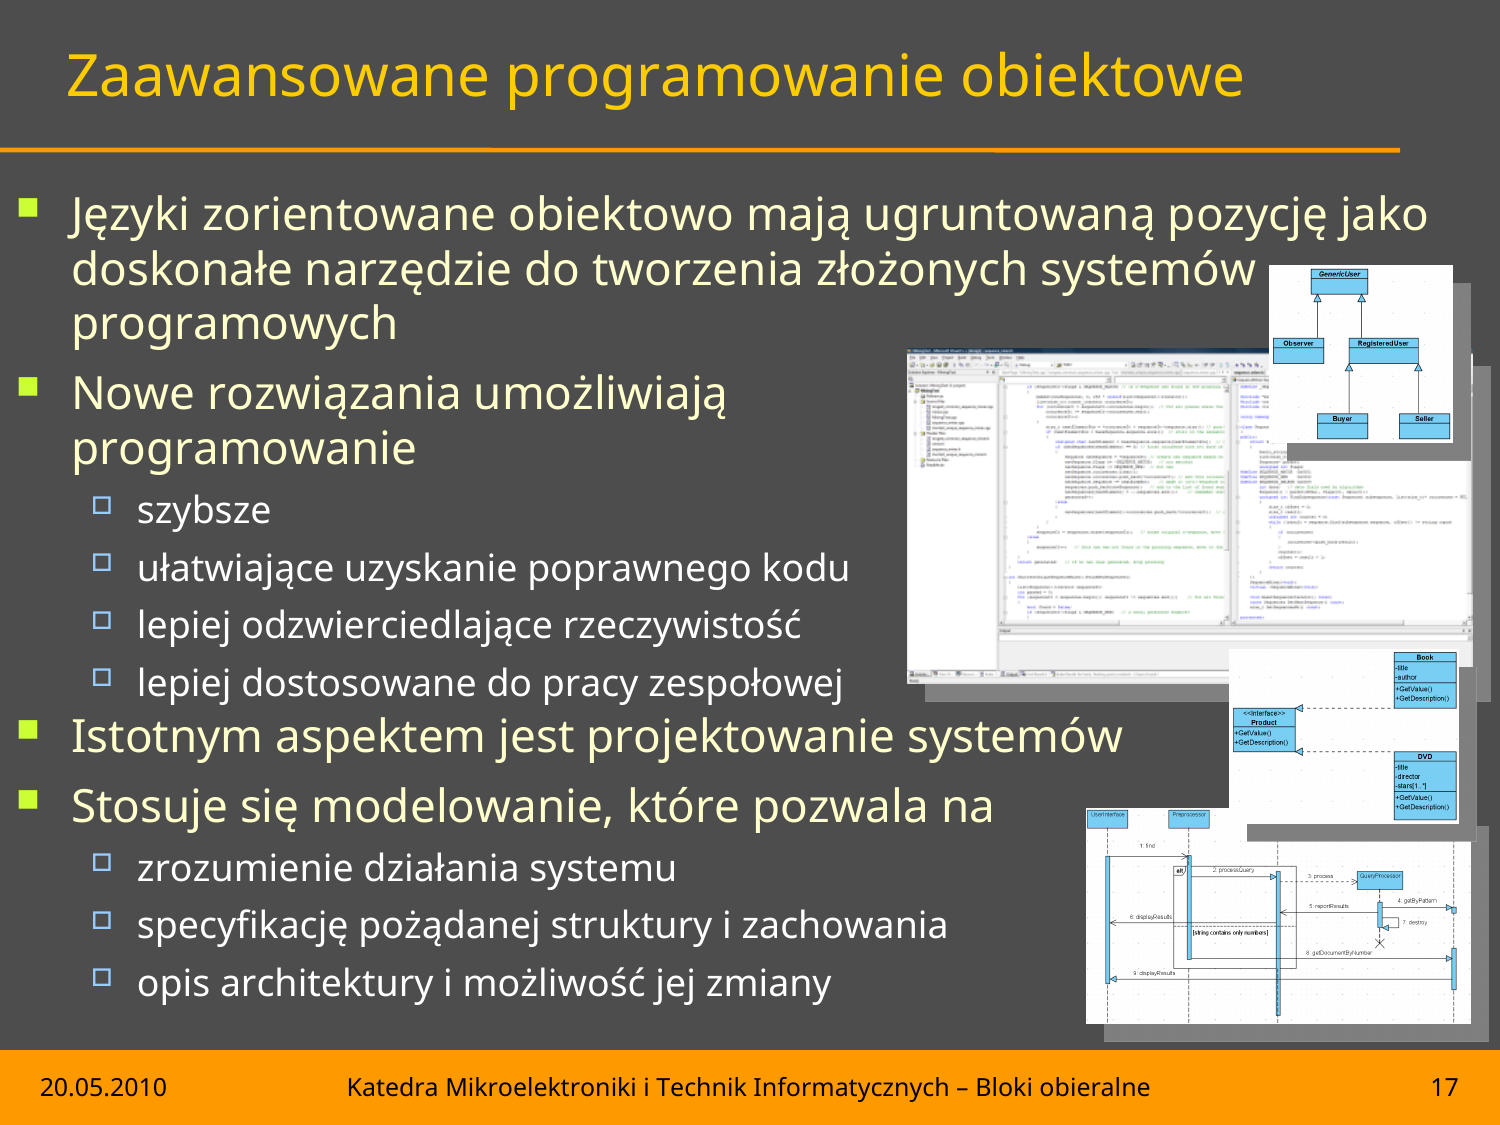

# Zaawansowane programowanie obiektowe
Języki zorientowane obiektowo mają ugruntowaną pozycję jako doskonałe narzędzie do tworzenia złożonych systemów programowych
Nowe rozwiązania umożliwiają
programowanie
szybsze
ułatwiające uzyskanie poprawnego kodu
lepiej odzwierciedlające rzeczywistość
lepiej dostosowane do pracy zespołowej
Istotnym aspektem jest projektowanie systemów
Stosuje się modelowanie, które pozwala na
zrozumienie działania systemu
specyfikację pożądanej struktury i zachowania
opis architektury i możliwość jej zmiany
20.05.2010
Katedra Mikroelektroniki i Technik Informatycznych – Bloki obieralne
17